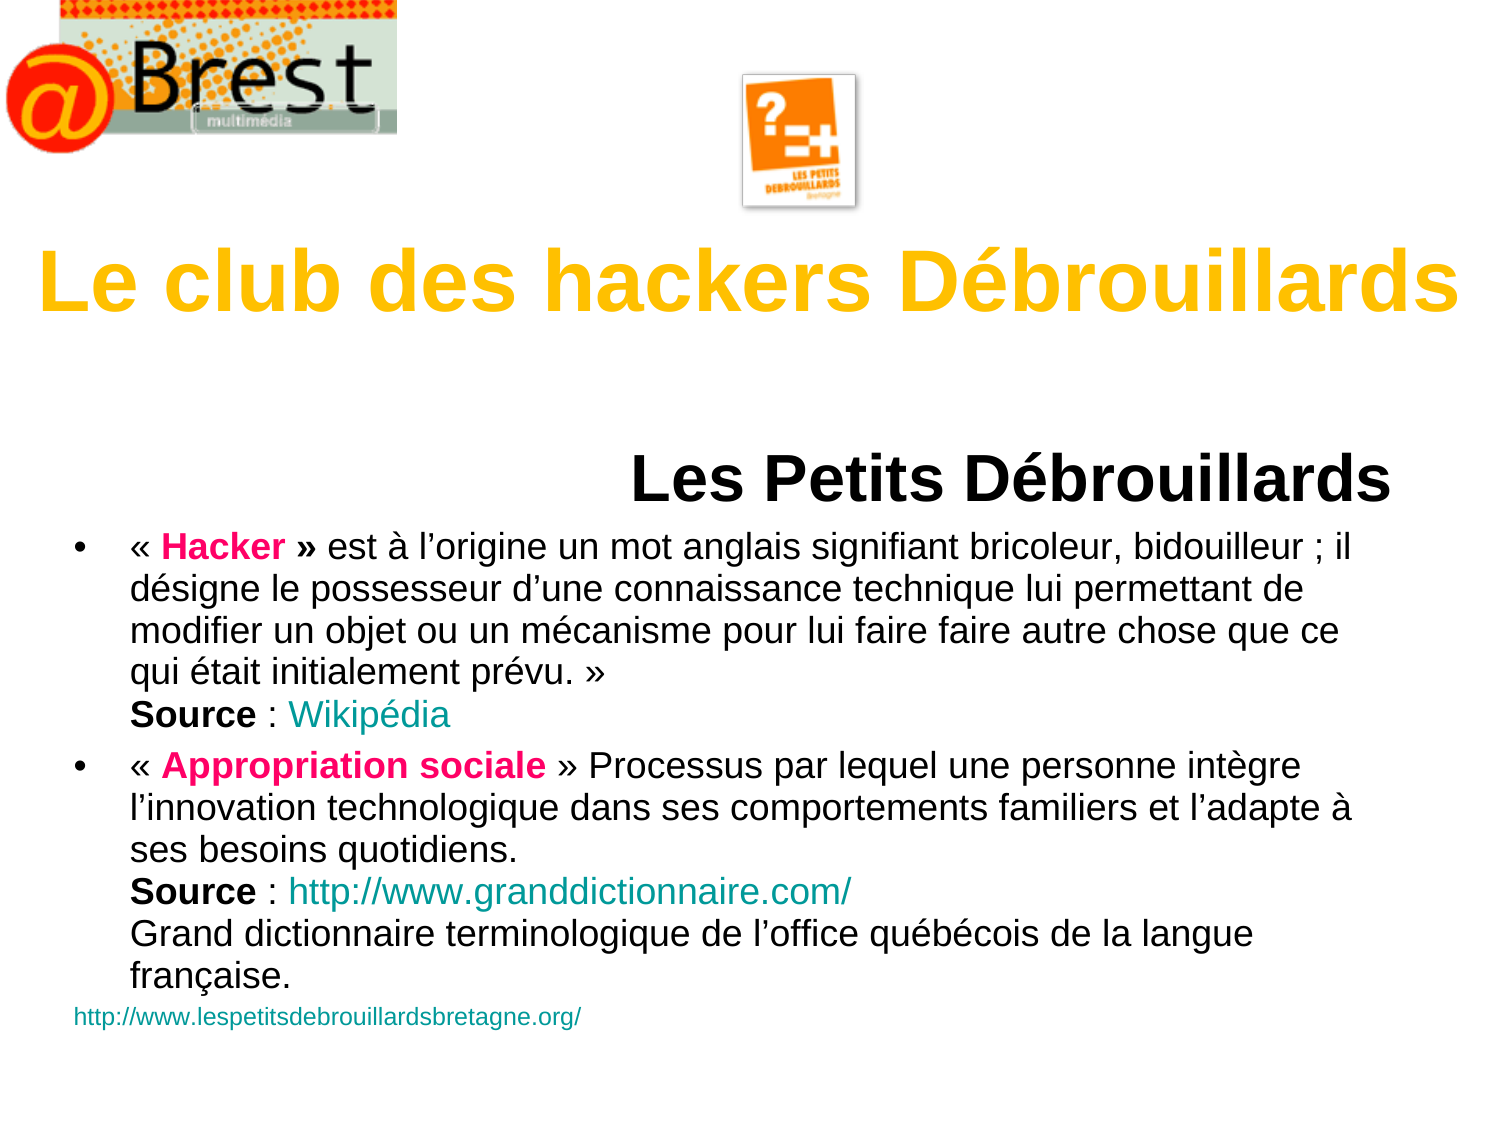

# Le club des hackers Débrouillards
Les Petits Débrouillards
« Hacker » est à l’origine un mot anglais signifiant bricoleur, bidouilleur ; il désigne le possesseur d’une connaissance technique lui permettant de modifier un objet ou un mécanisme pour lui faire faire autre chose que ce qui était initialement prévu. »
Source : Wikipédia
« Appropriation sociale » Processus par lequel une personne intègre l’innovation technologique dans ses comportements familiers et l’adapte à ses besoins quotidiens.
Source : http://www.granddictionnaire.com/
Grand dictionnaire terminologique de l’office québécois de la langue française.
http://www.lespetitsdebrouillardsbretagne.org/